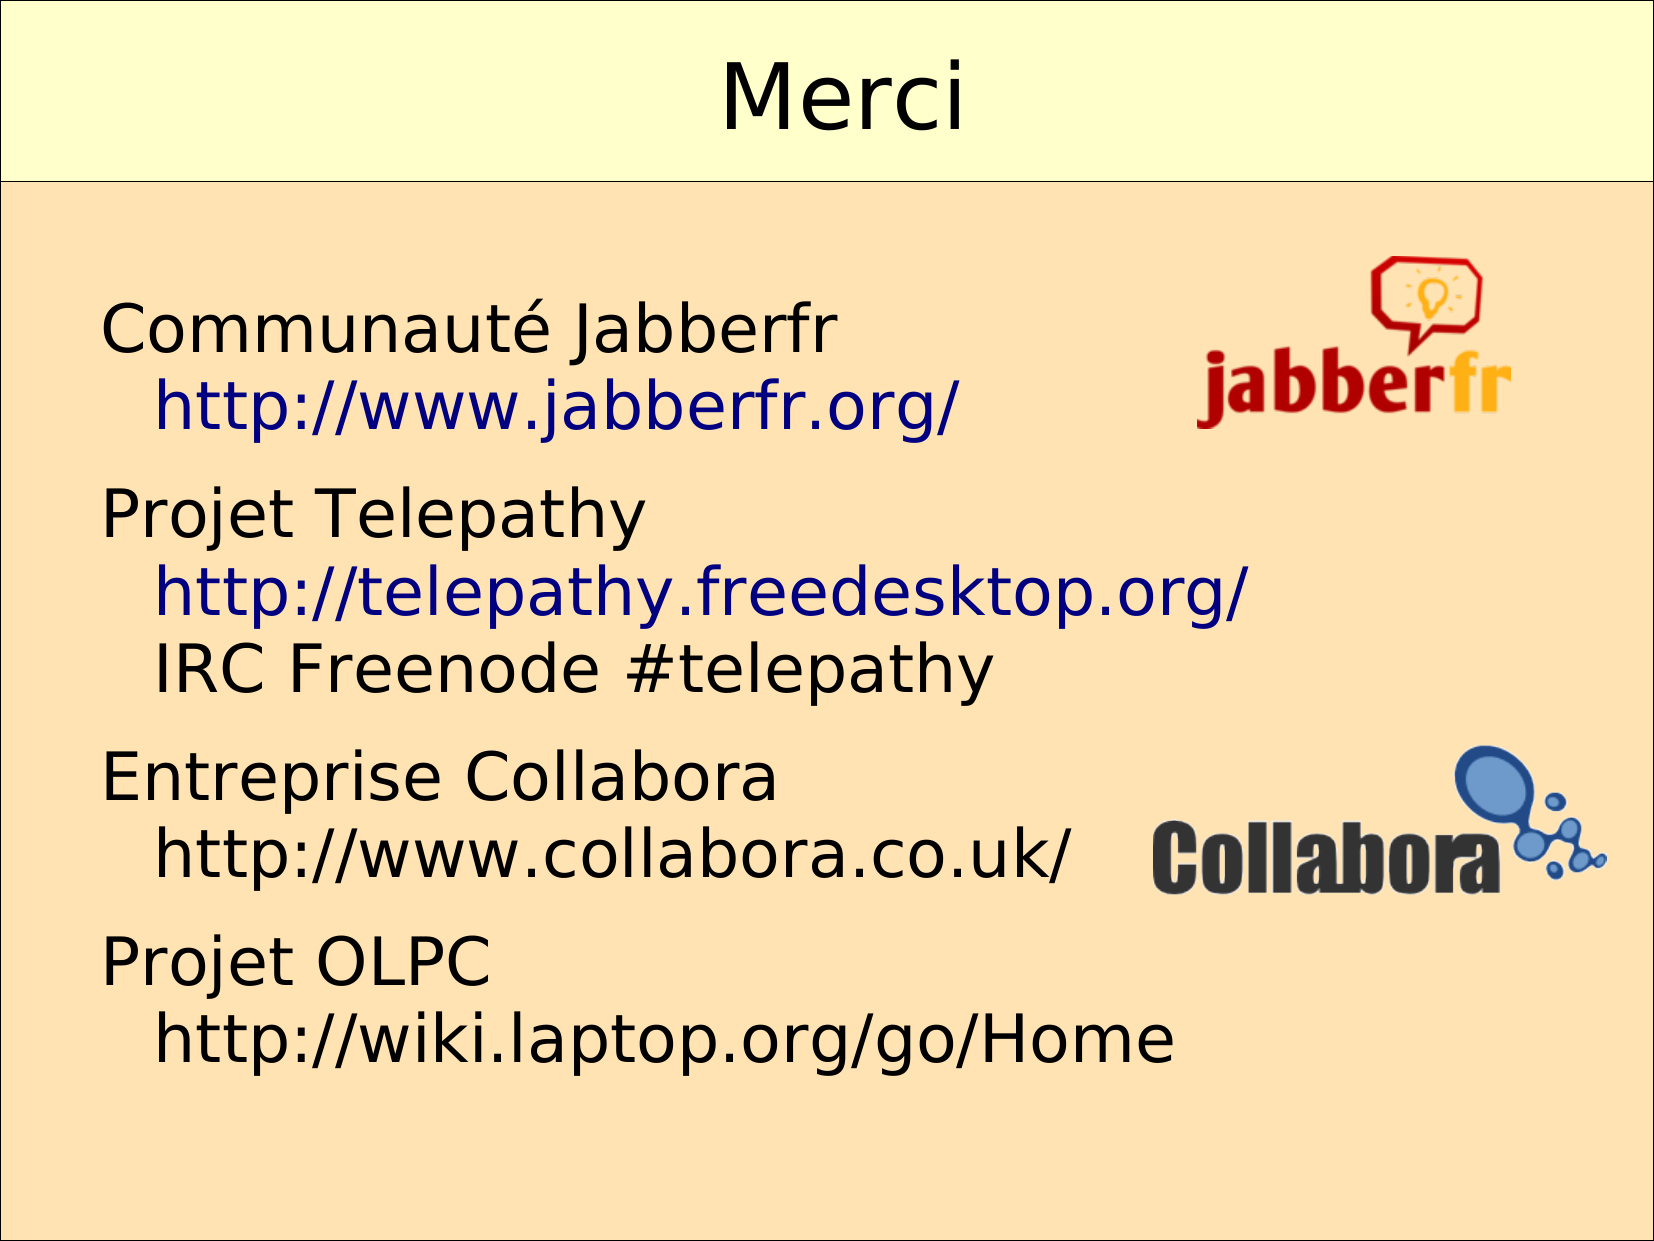

# Merci
Communauté Jabberfr
http://www.jabberfr.org/
Projet Telepathy
http://telepathy.freedesktop.org/
IRC Freenode #telepathy
Entreprise Collabora
http://www.collabora.co.uk/
Projet OLPC
http://wiki.laptop.org/go/Home